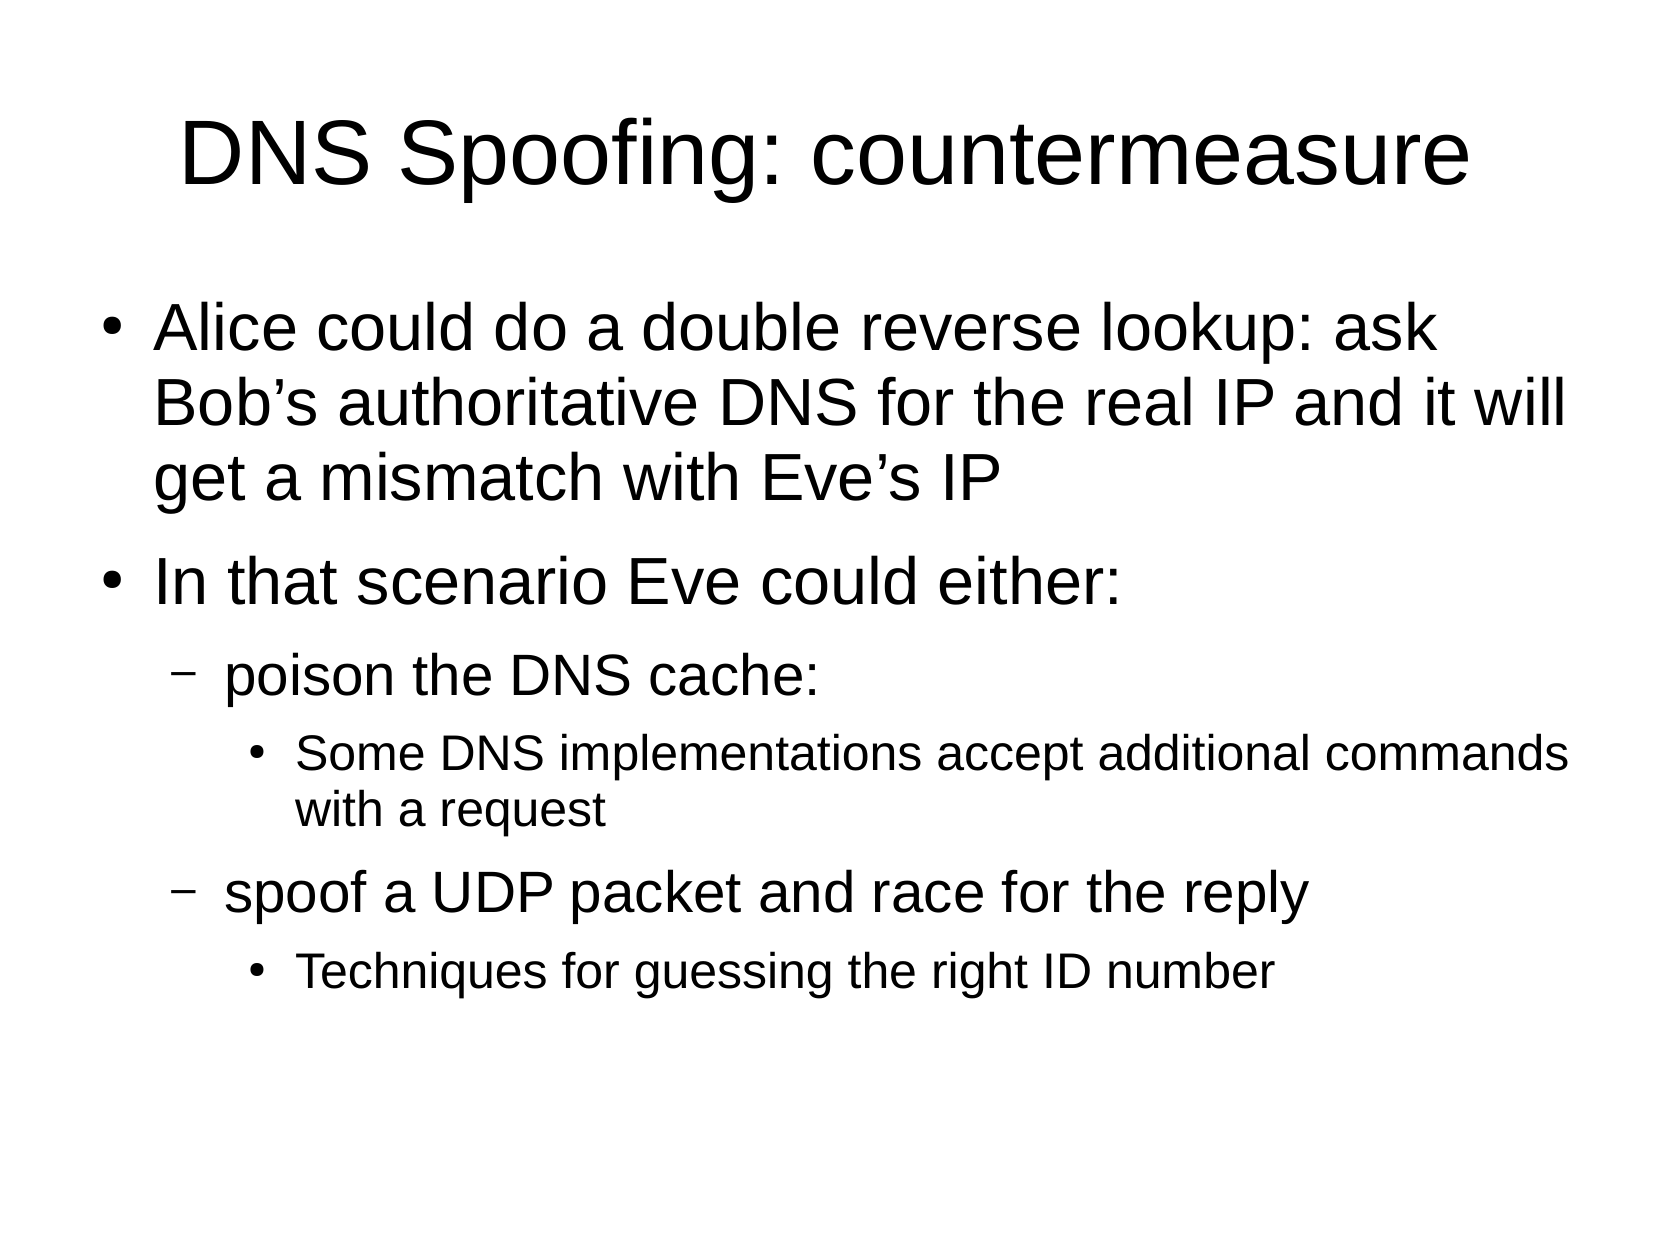

# DNS Spoofing: countermeasure
Alice could do a double reverse lookup: ask Bob’s authoritative DNS for the real IP and it will get a mismatch with Eve’s IP
In that scenario Eve could either:
poison the DNS cache:
Some DNS implementations accept additional commands with a request
spoof a UDP packet and race for the reply
Techniques for guessing the right ID number